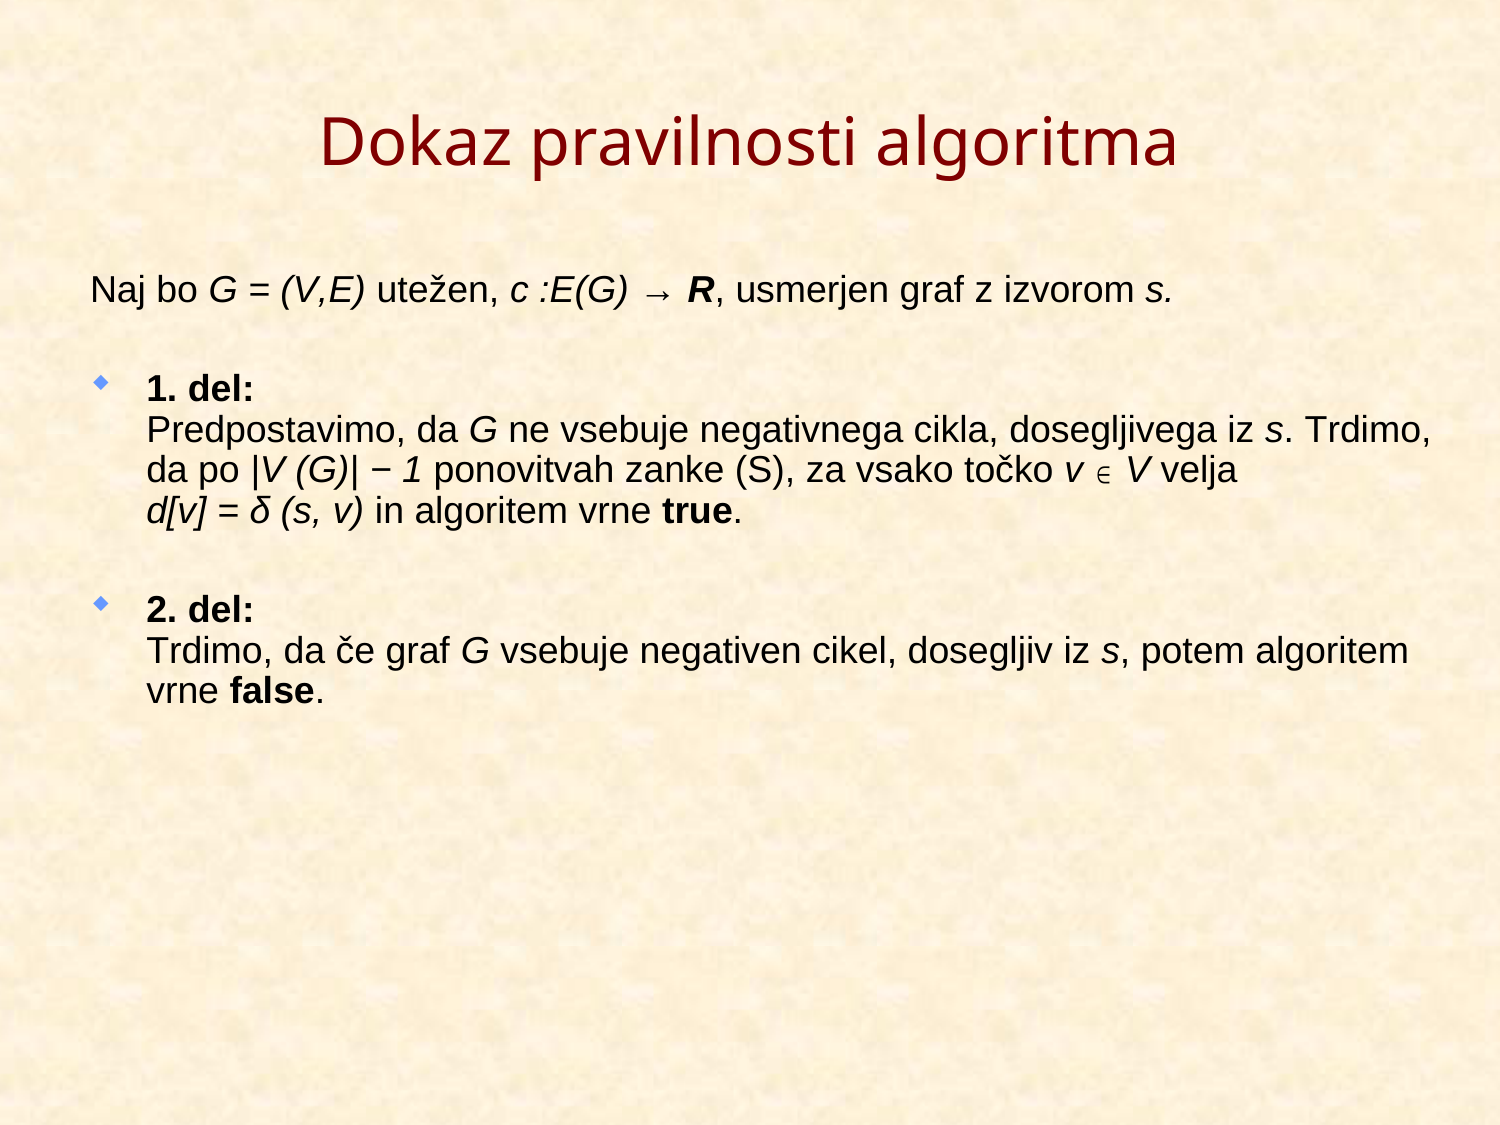

# Dokaz pravilnosti algoritma
Naj bo G = (V,E) utežen, c :E(G) → R, usmerjen graf z izvorom s.
1. del:
Predpostavimo, da G ne vsebuje negativnega cikla, dosegljivega iz s. Trdimo, da po |V (G)| − 1 ponovitvah zanke (S), za vsako točko v V velja d[v] = δ (s, v) in algoritem vrne true.
2. del:
Trdimo, da če graf G vsebuje negativen cikel, dosegljiv iz s, potem algoritem vrne false.